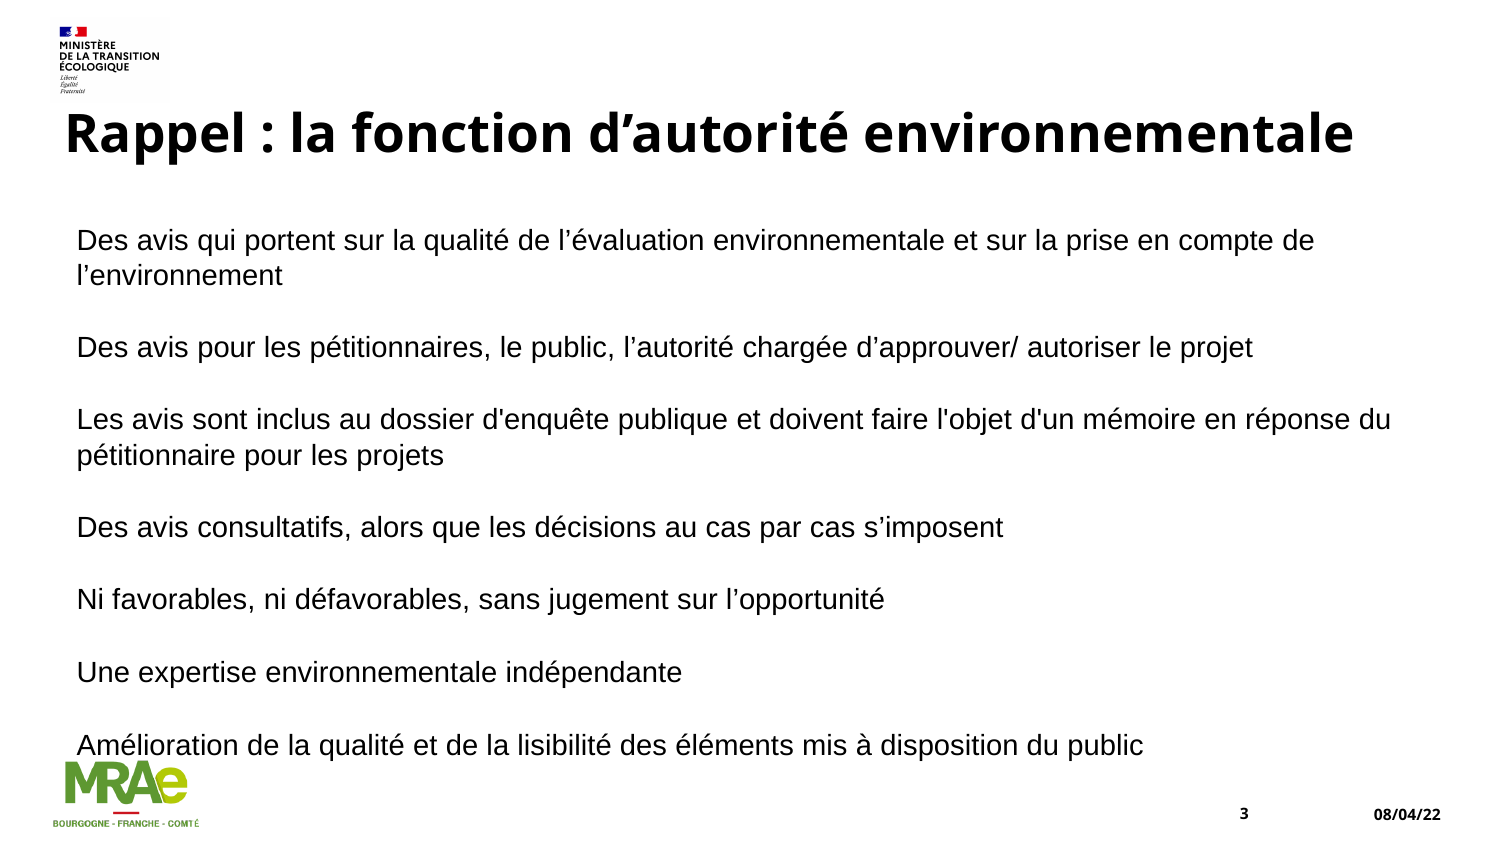

# Rappel : la fonction d’autorité environnementale
Des avis qui portent sur la qualité de l’évaluation environnementale et sur la prise en compte de l’environnement
Des avis pour les pétitionnaires, le public, l’autorité chargée d’approuver/ autoriser le projet
Les avis sont inclus au dossier d'enquête publique et doivent faire l'objet d'un mémoire en réponse du pétitionnaire pour les projets
Des avis consultatifs, alors que les décisions au cas par cas s’imposent
Ni favorables, ni défavorables, sans jugement sur l’opportunité
Une expertise environnementale indépendante
Amélioration de la qualité et de la lisibilité des éléments mis à disposition du public
08/04/22